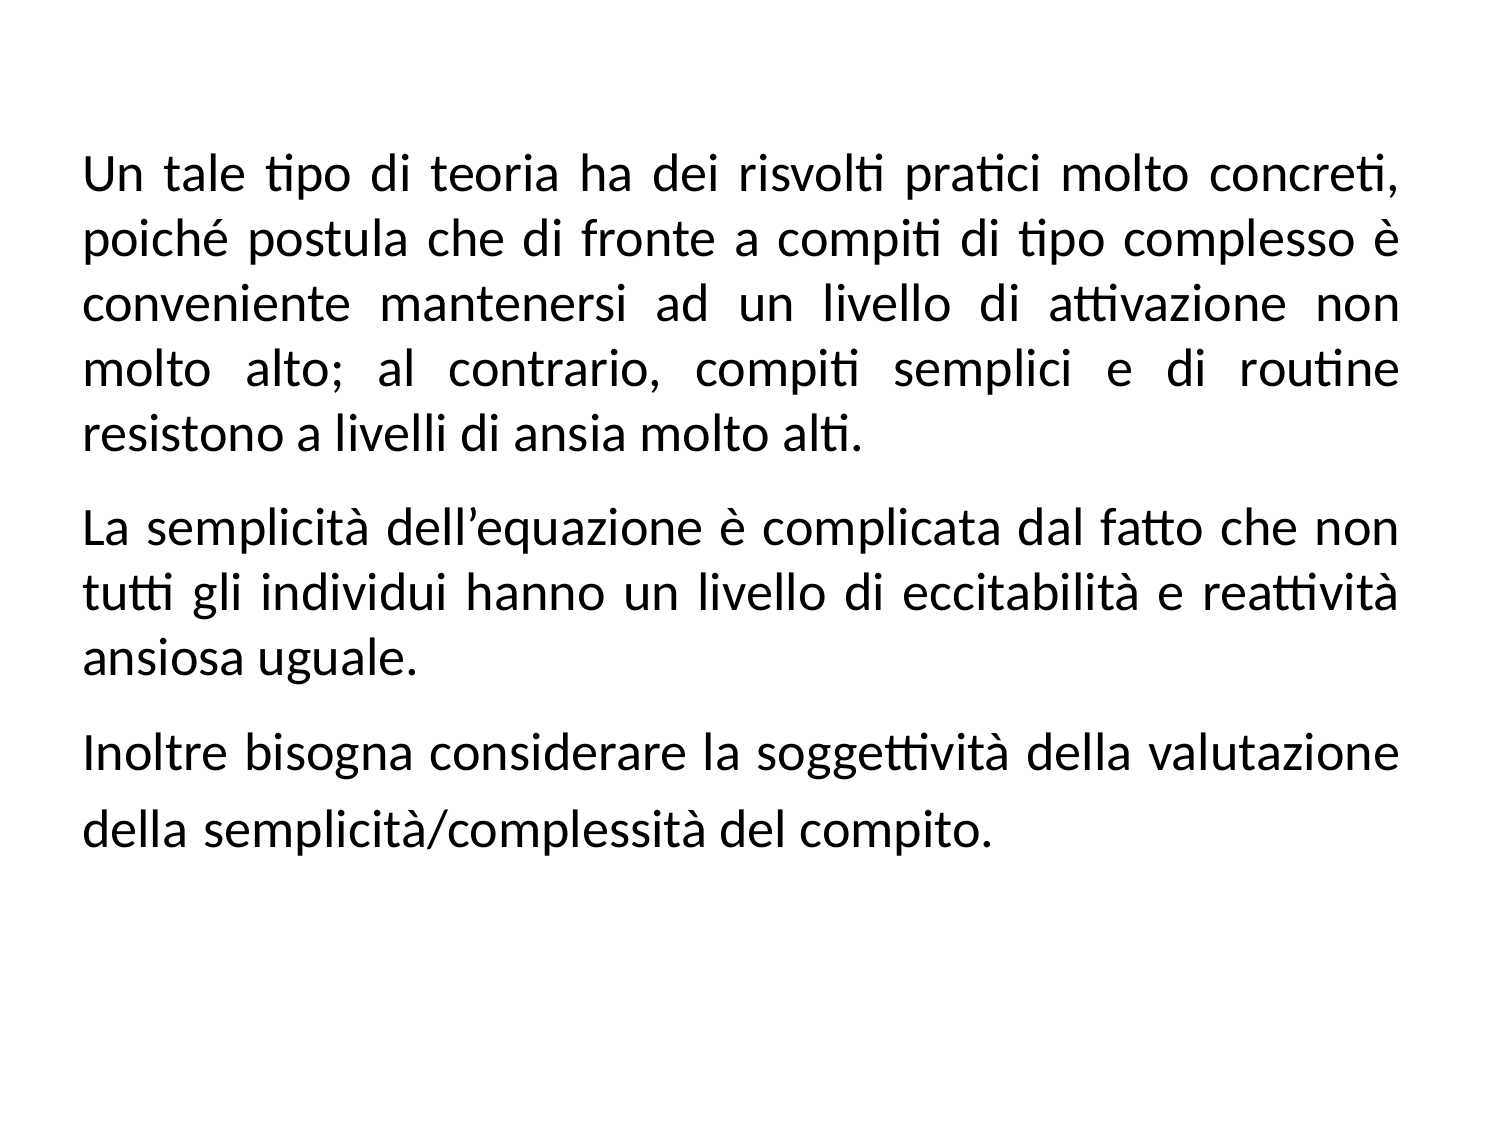

# Un tale tipo di teoria ha dei risvolti pratici molto concreti, poiché postula che di fronte a compiti di tipo complesso è conveniente mantenersi ad un livello di attivazione non molto alto; al contrario, compiti semplici e di routine resistono a livelli di ansia molto alti.
La semplicità dell’equazione è complicata dal fatto che non tutti gli individui hanno un livello di eccitabilità e reattività ansiosa uguale.
Inoltre bisogna considerare la soggettività della valutazione della semplicità/complessità del compito.